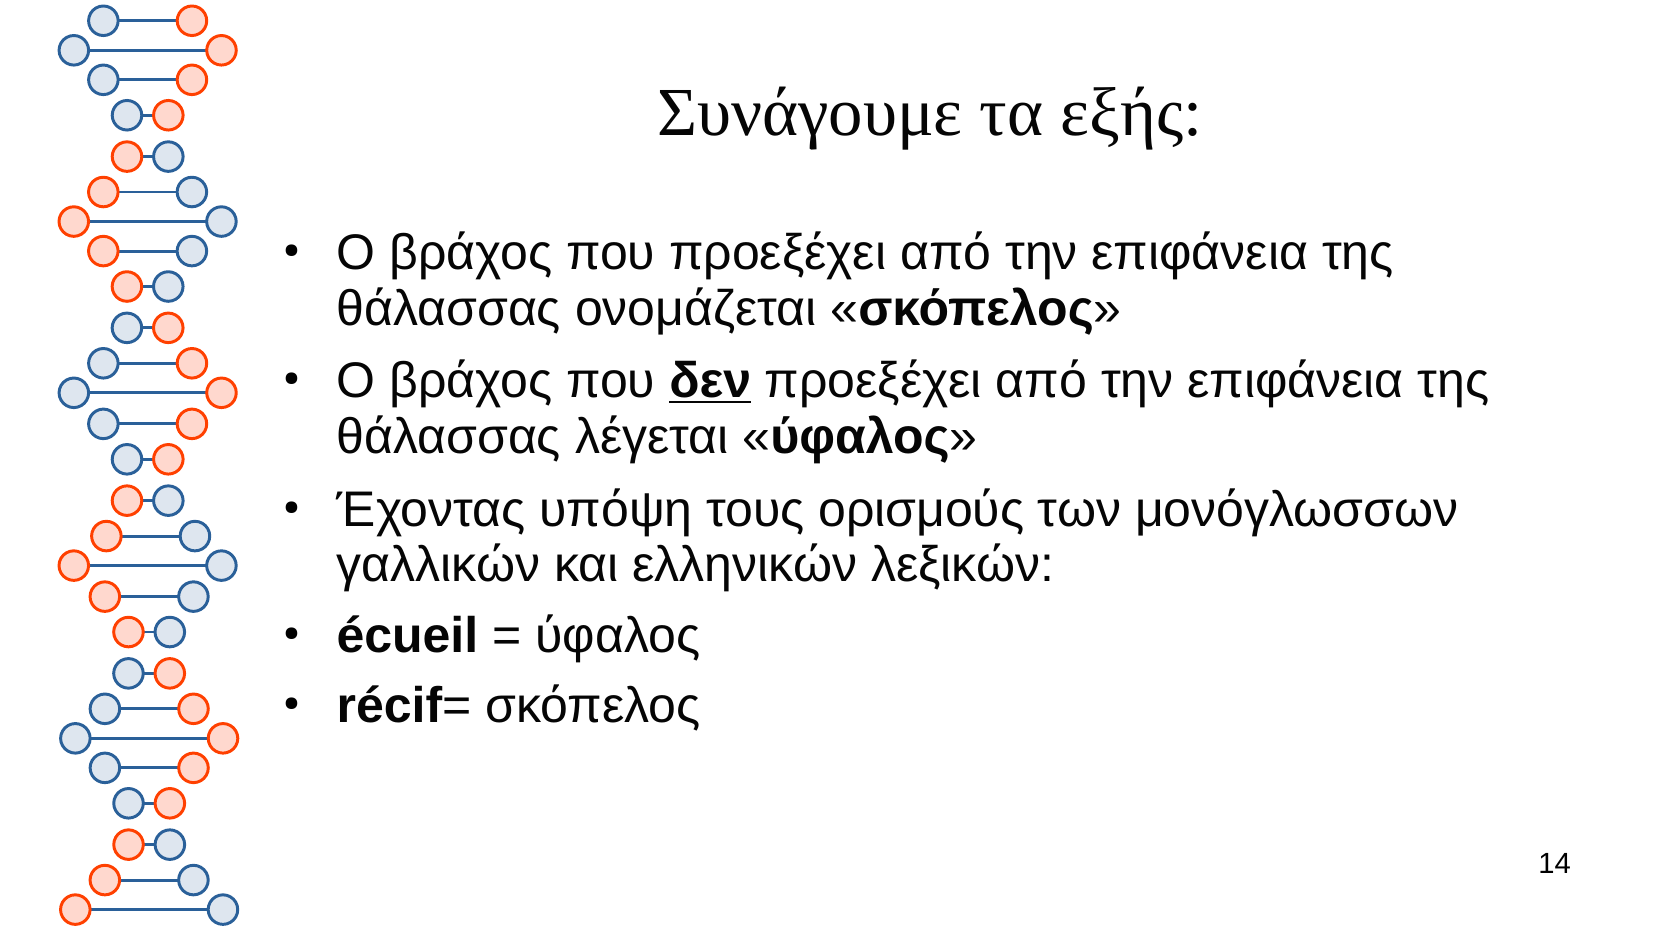

# Συνάγουμε τα εξής:
Ο βράχος που προεξέχει από την επιφάνεια της θάλασσας ονομάζεται «σκόπελος»
Ο βράχος που δεν προεξέχει από την επιφάνεια της θάλασσας λέγεται «ύφαλος»
Έχοντας υπόψη τους ορισμούς των μονόγλωσσων γαλλικών και ελληνικών λεξικών:
écueil = ύφαλος
récif= σκόπελος
14